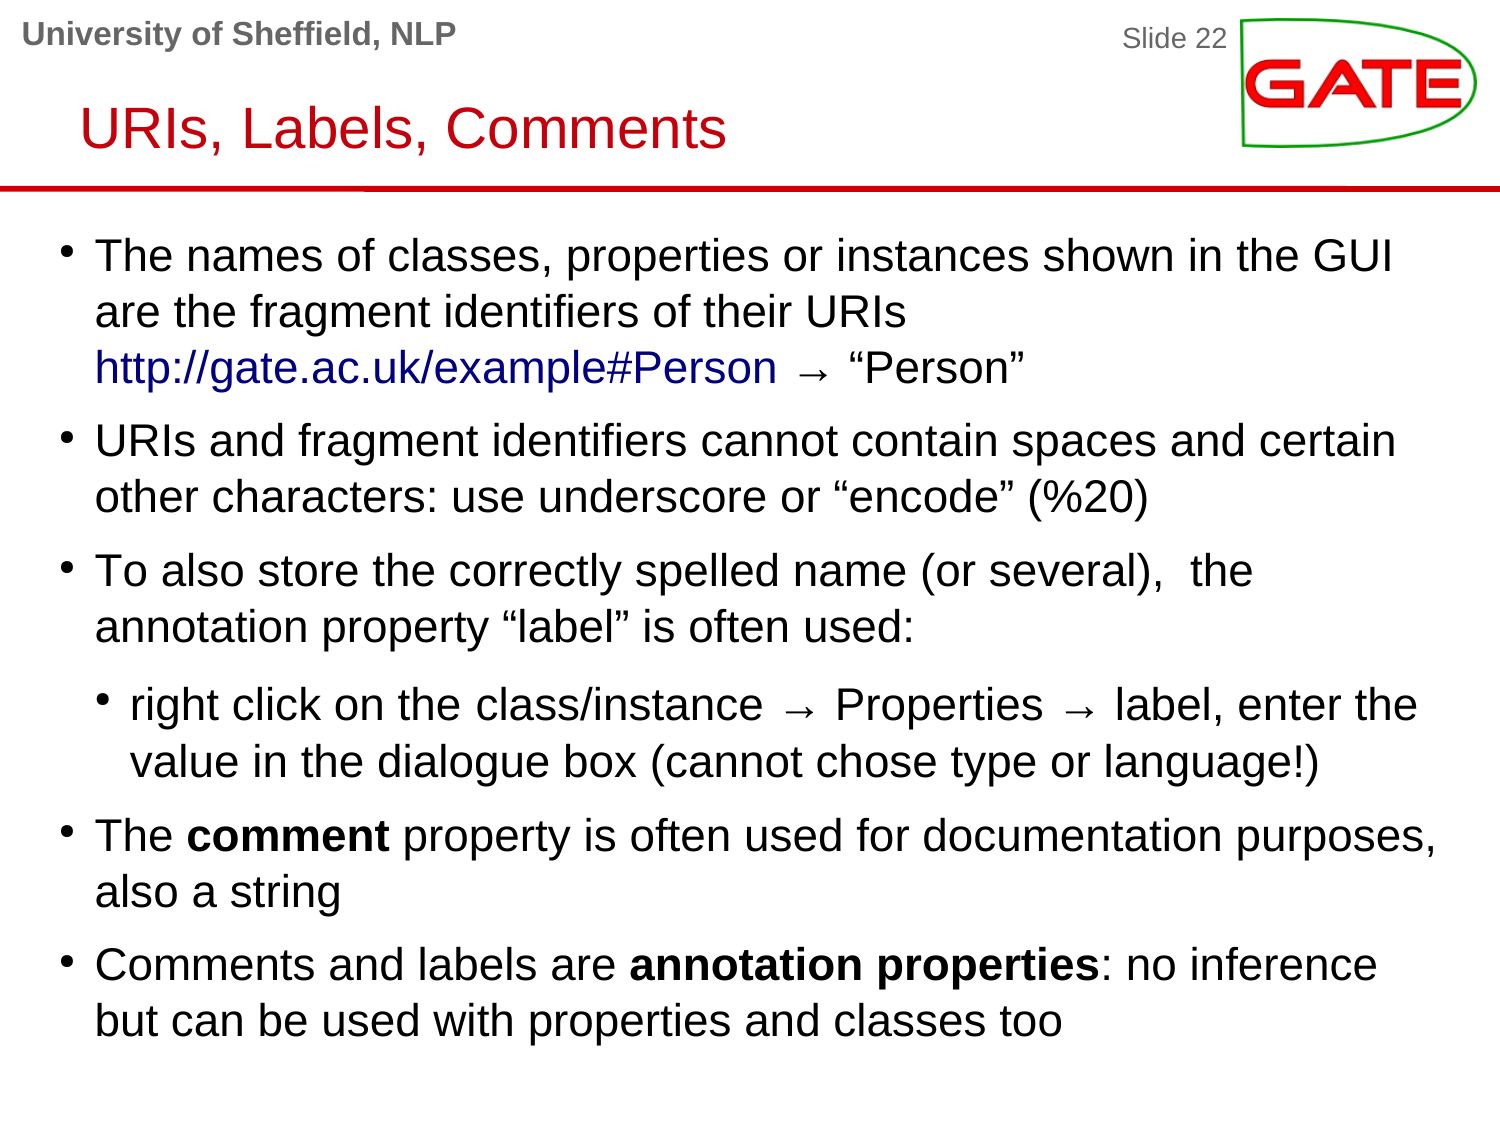

22
# URIs, Labels, Comments
The names of classes, properties or instances shown in the GUI are the fragment identifiers of their URIs
http://gate.ac.uk/example#Person → “Person”
URIs and fragment identifiers cannot contain spaces and certain other characters: use underscore or “encode” (%20)
To also store the correctly spelled name (or several), the annotation property “label” is often used:
right click on the class/instance → Properties → label, enter the value in the dialogue box (cannot chose type or language!)
The comment property is often used for documentation purposes, also a string
Comments and labels are annotation properties: no inference but can be used with properties and classes too